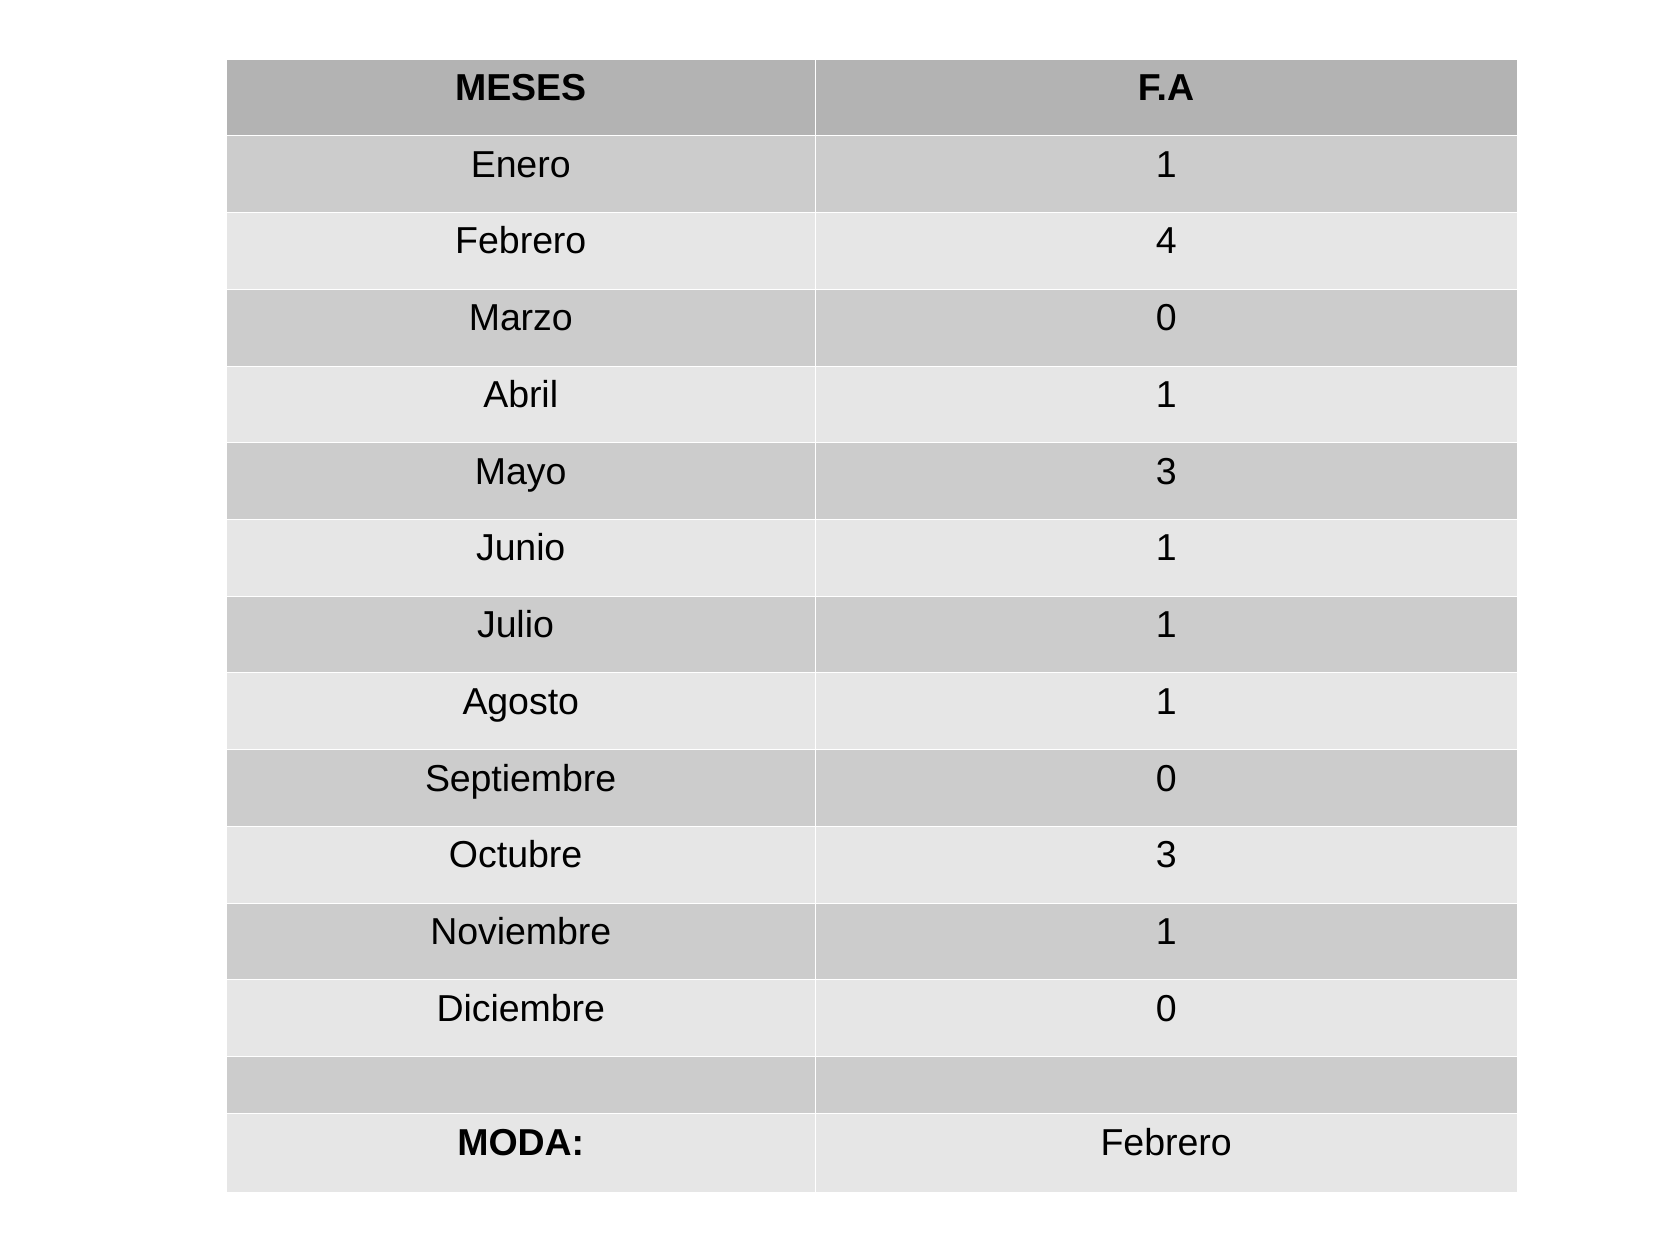

| MESES | F.A |
| --- | --- |
| Enero | 1 |
| Febrero | 4 |
| Marzo | 0 |
| Abril | 1 |
| Mayo | 3 |
| Junio | 1 |
| Julio | 1 |
| Agosto | 1 |
| Septiembre | 0 |
| Octubre | 3 |
| Noviembre | 1 |
| Diciembre | 0 |
| | |
| MODA: | Febrero |